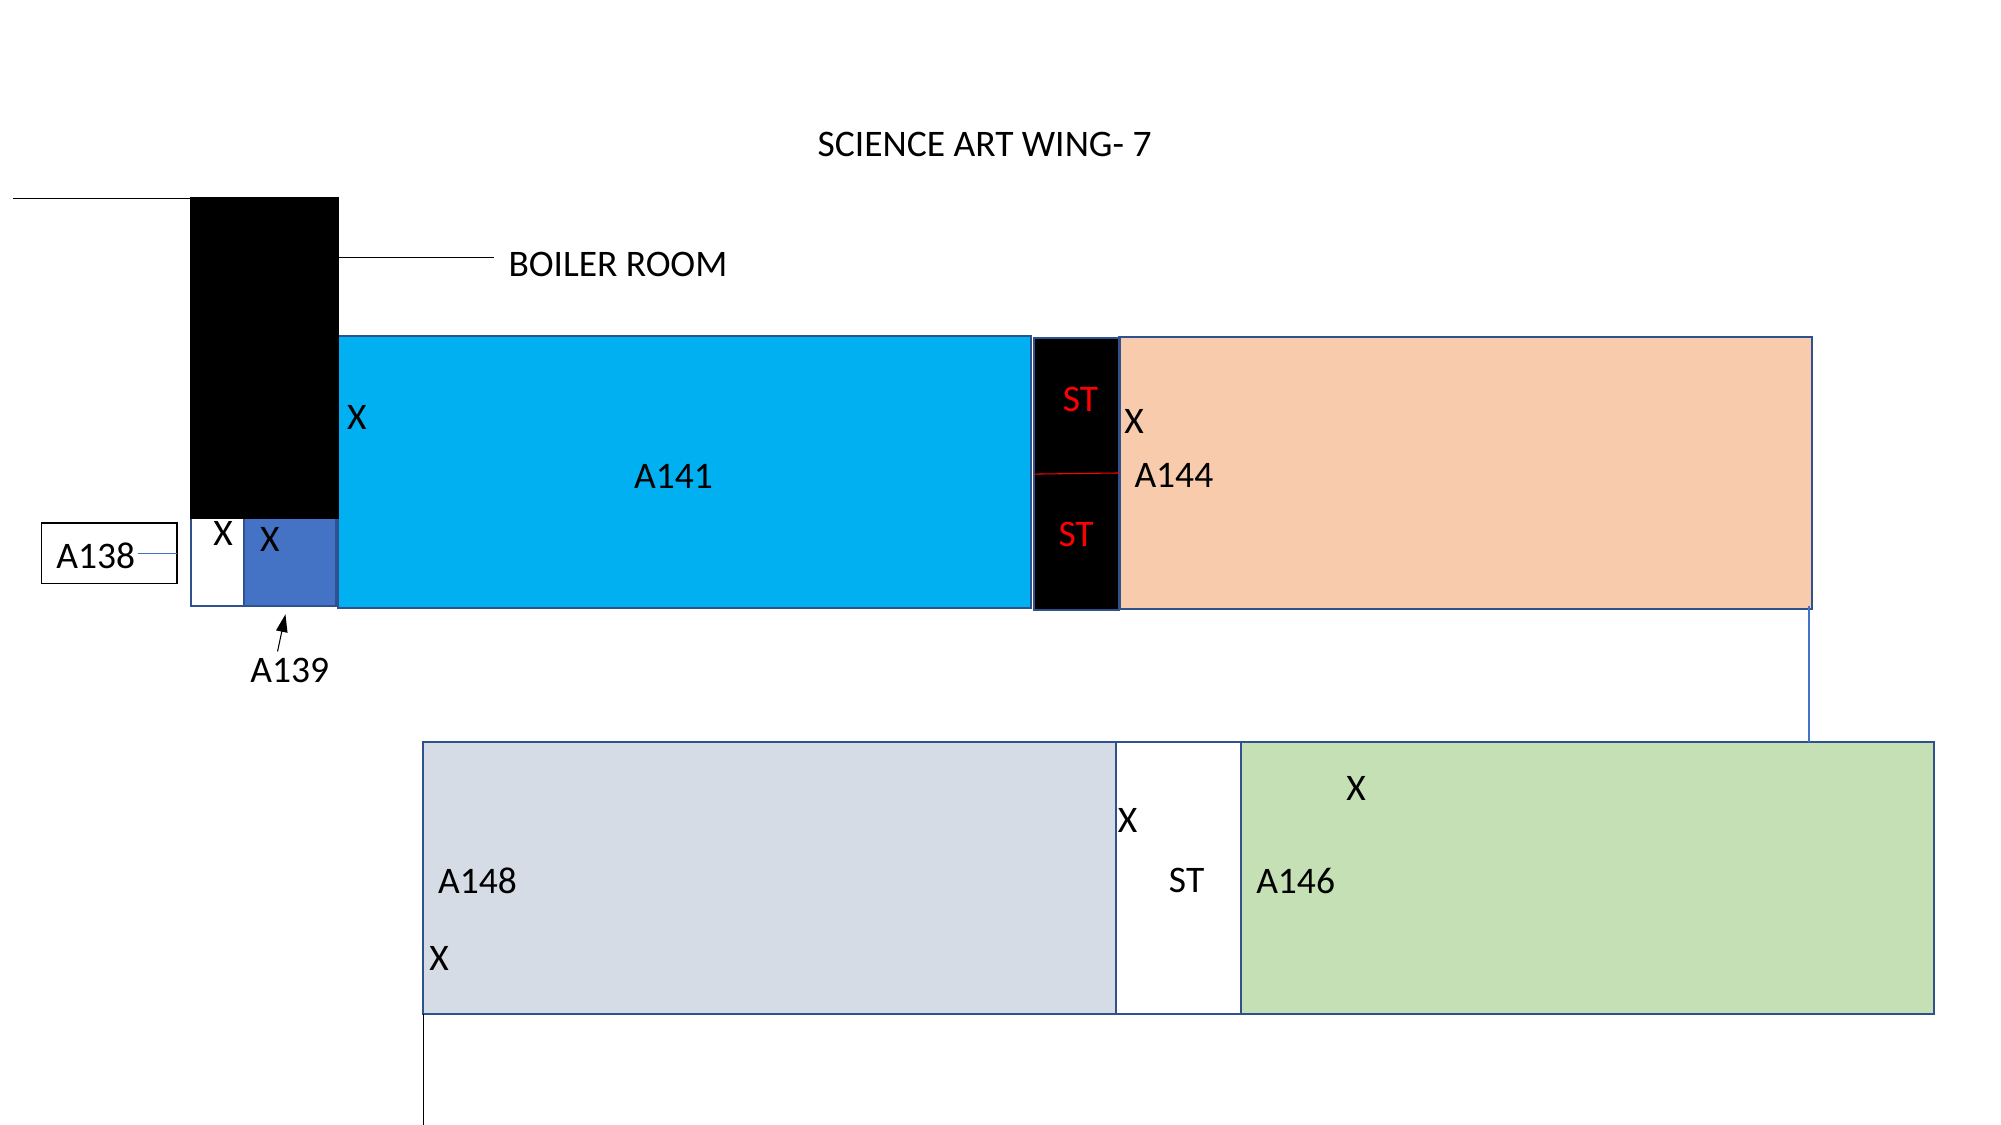

SCIENCE ART WING- 7
BOILER ROOM
A144
ST
X
X
A141
X
ST
X
A138
A139
A148
X
A146
X
X
ST
X